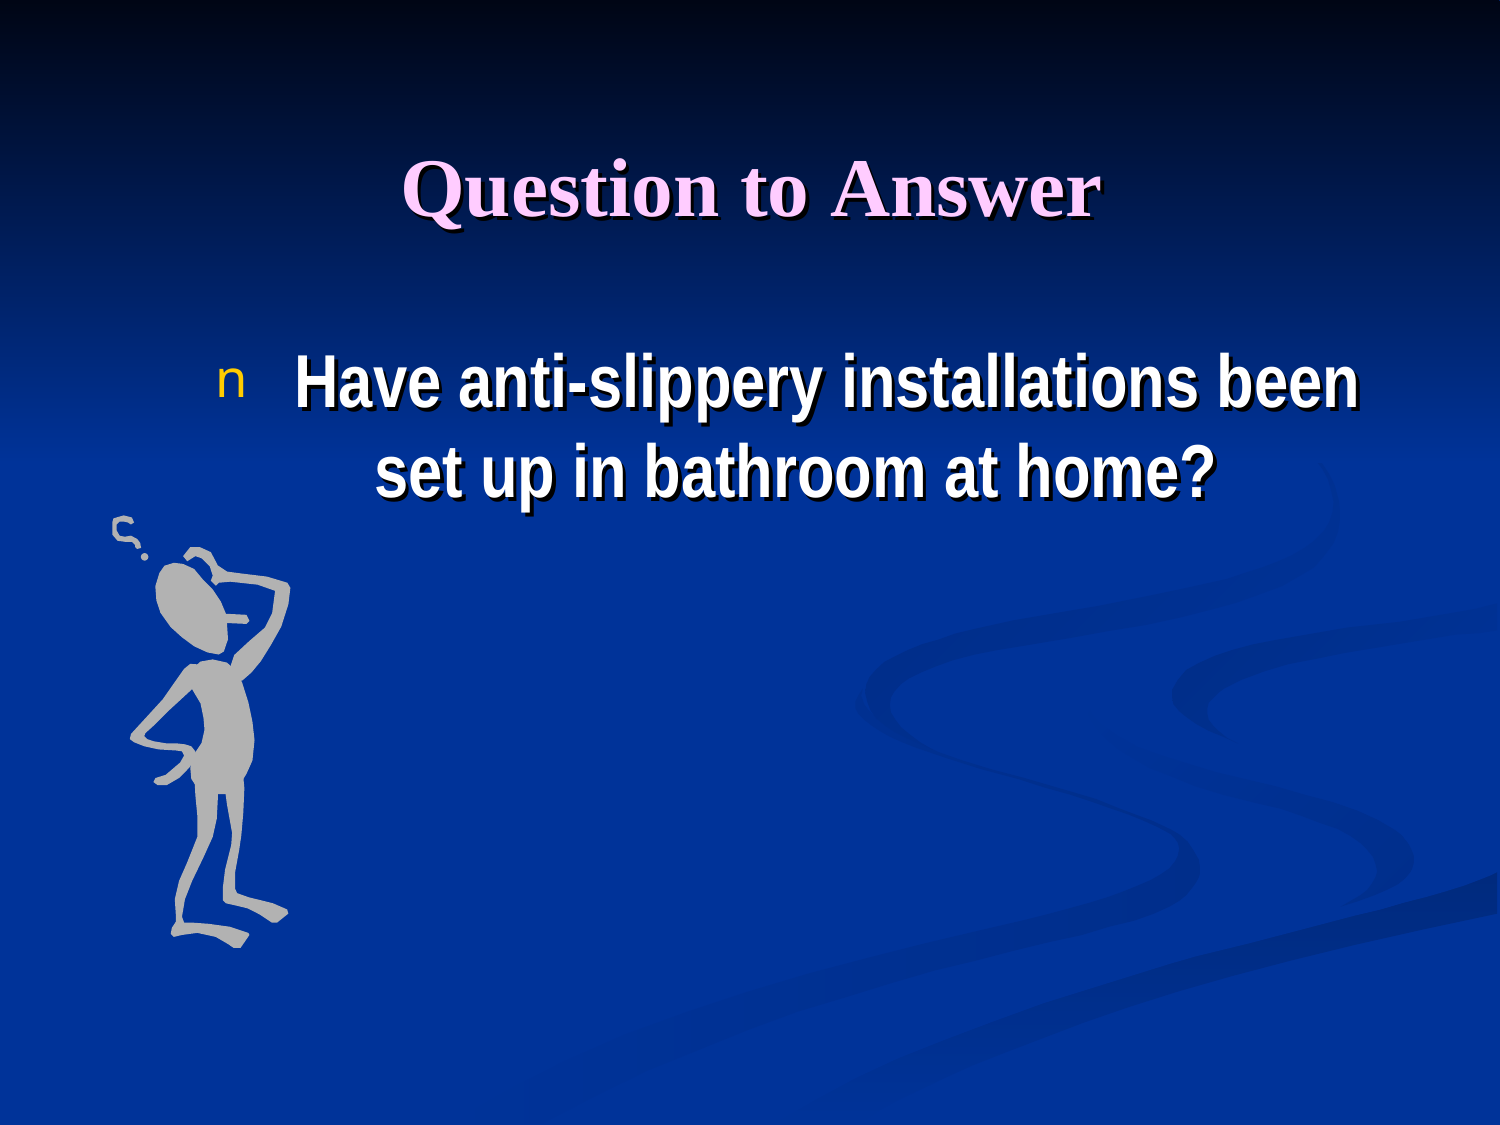

# Question to Answer
Have anti-slippery installations been set up in bathroom at home?